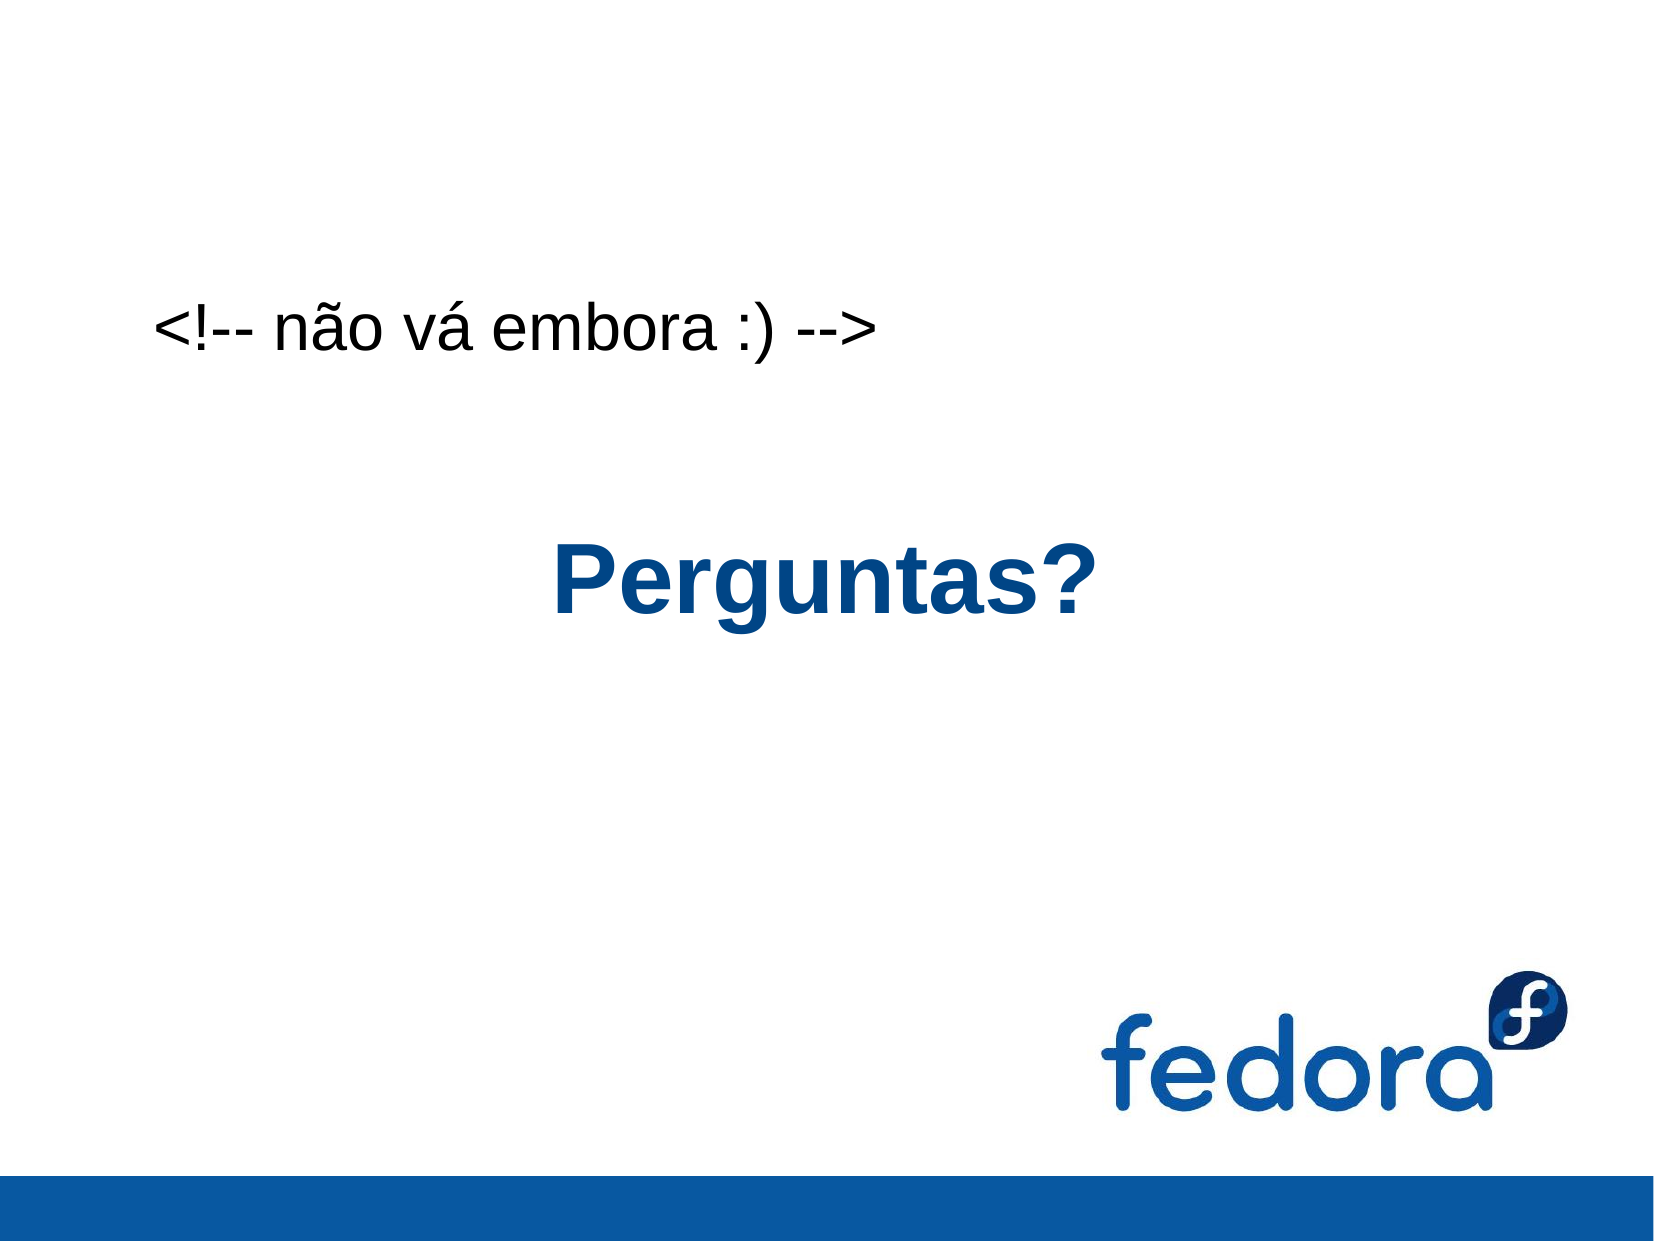

# Perguntas?
<!-- não vá embora :) -->